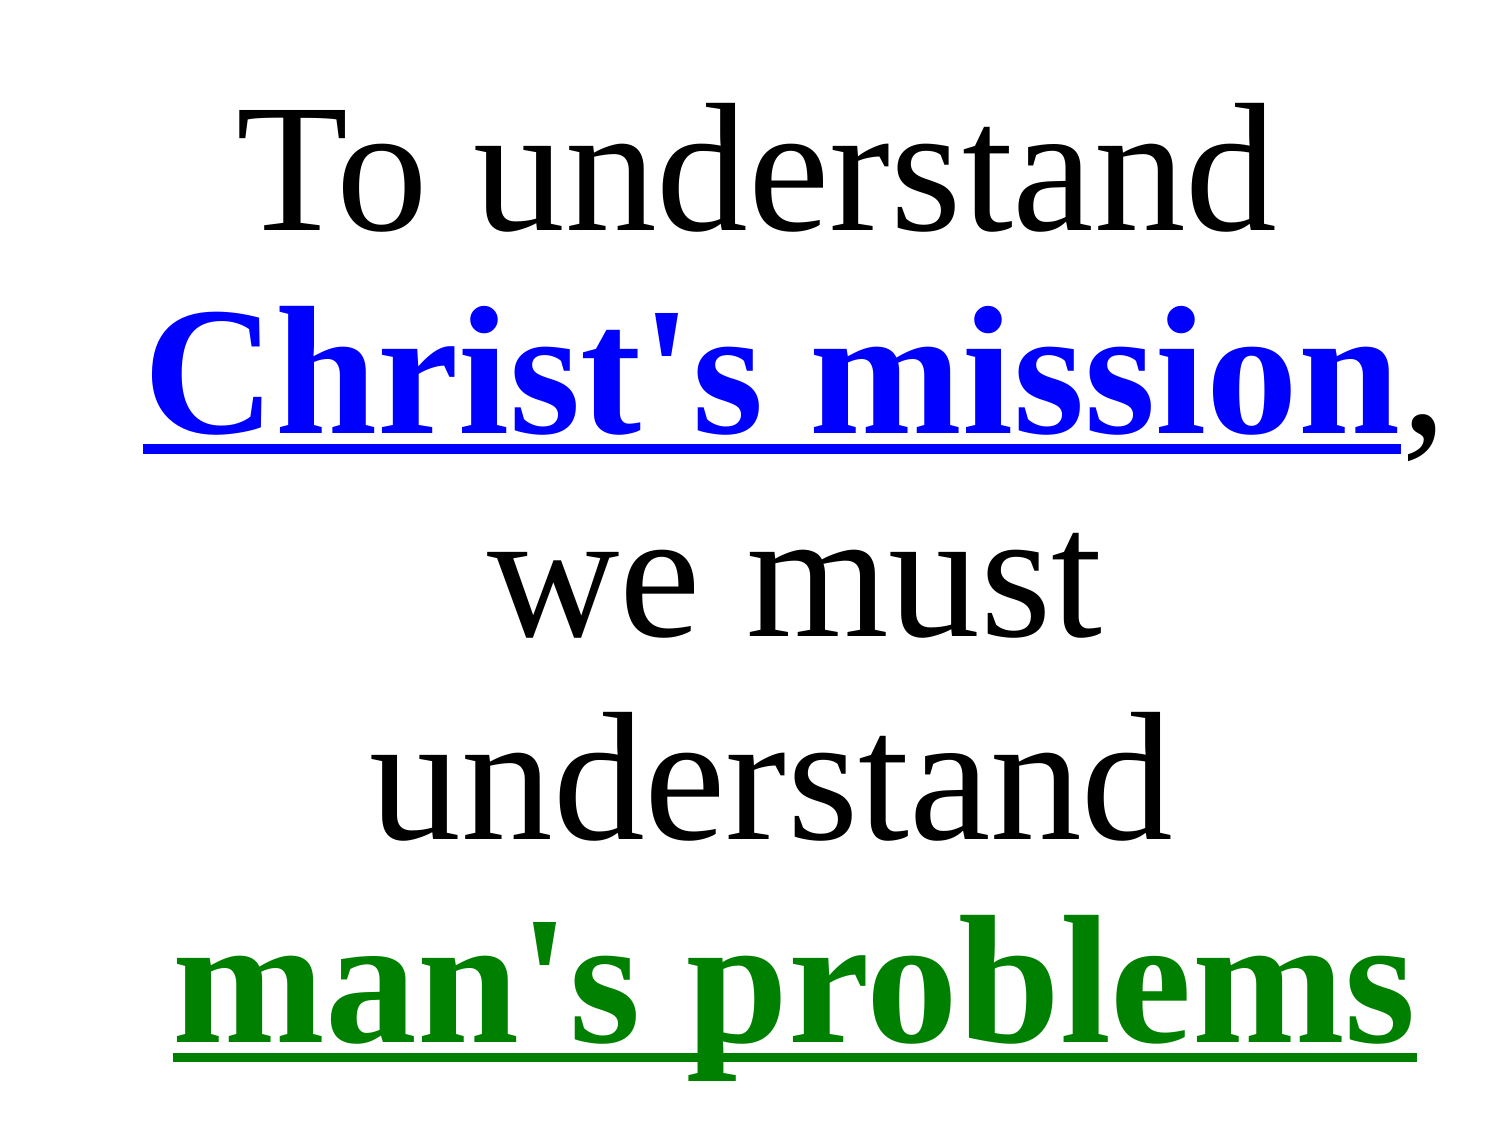

To understand Christ's mission, we must understand
man's problems